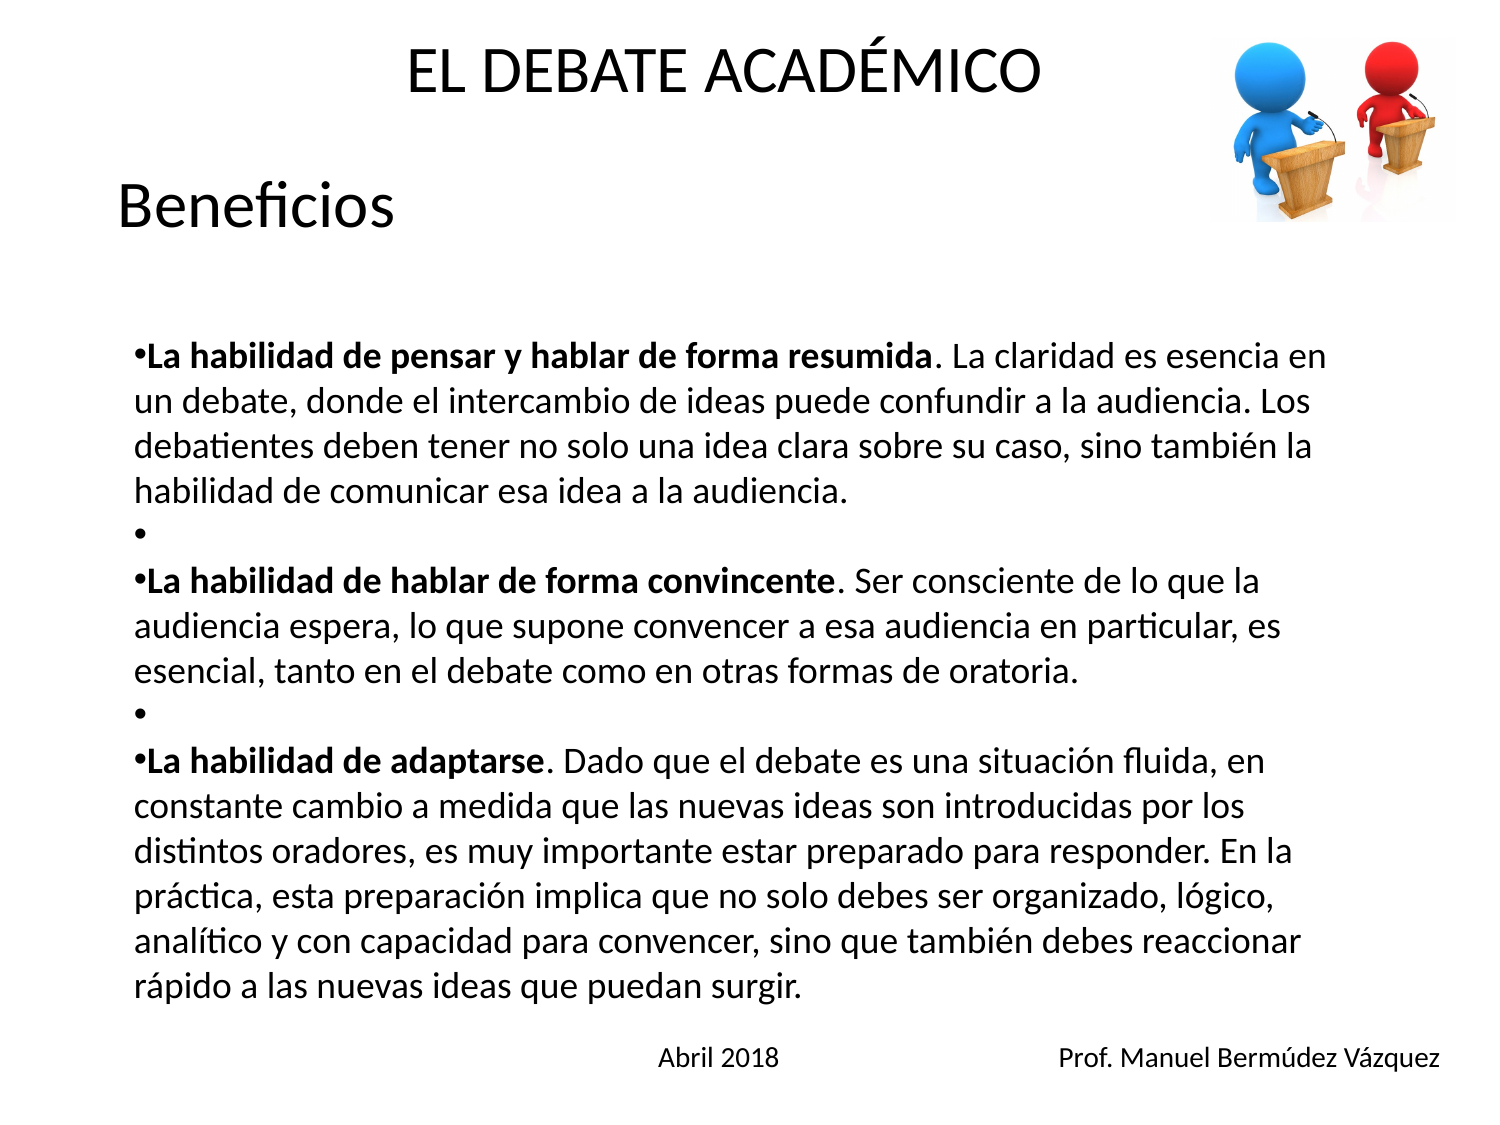

Beneficios
La habilidad de pensar y hablar de forma resumida. La claridad es esencia en un debate, donde el intercambio de ideas puede confundir a la audiencia. Los debatientes deben tener no solo una idea clara sobre su caso, sino también la habilidad de comunicar esa idea a la audiencia.
La habilidad de hablar de forma convincente. Ser consciente de lo que la audiencia espera, lo que supone convencer a esa audiencia en particular, es esencial, tanto en el debate como en otras formas de oratoria.
La habilidad de adaptarse. Dado que el debate es una situación fluida, en constante cambio a medida que las nuevas ideas son introducidas por los distintos oradores, es muy importante estar preparado para responder. En la práctica, esta preparación implica que no solo debes ser organizado, lógico, analítico y con capacidad para convencer, sino que también debes reaccionar rápido a las nuevas ideas que puedan surgir.